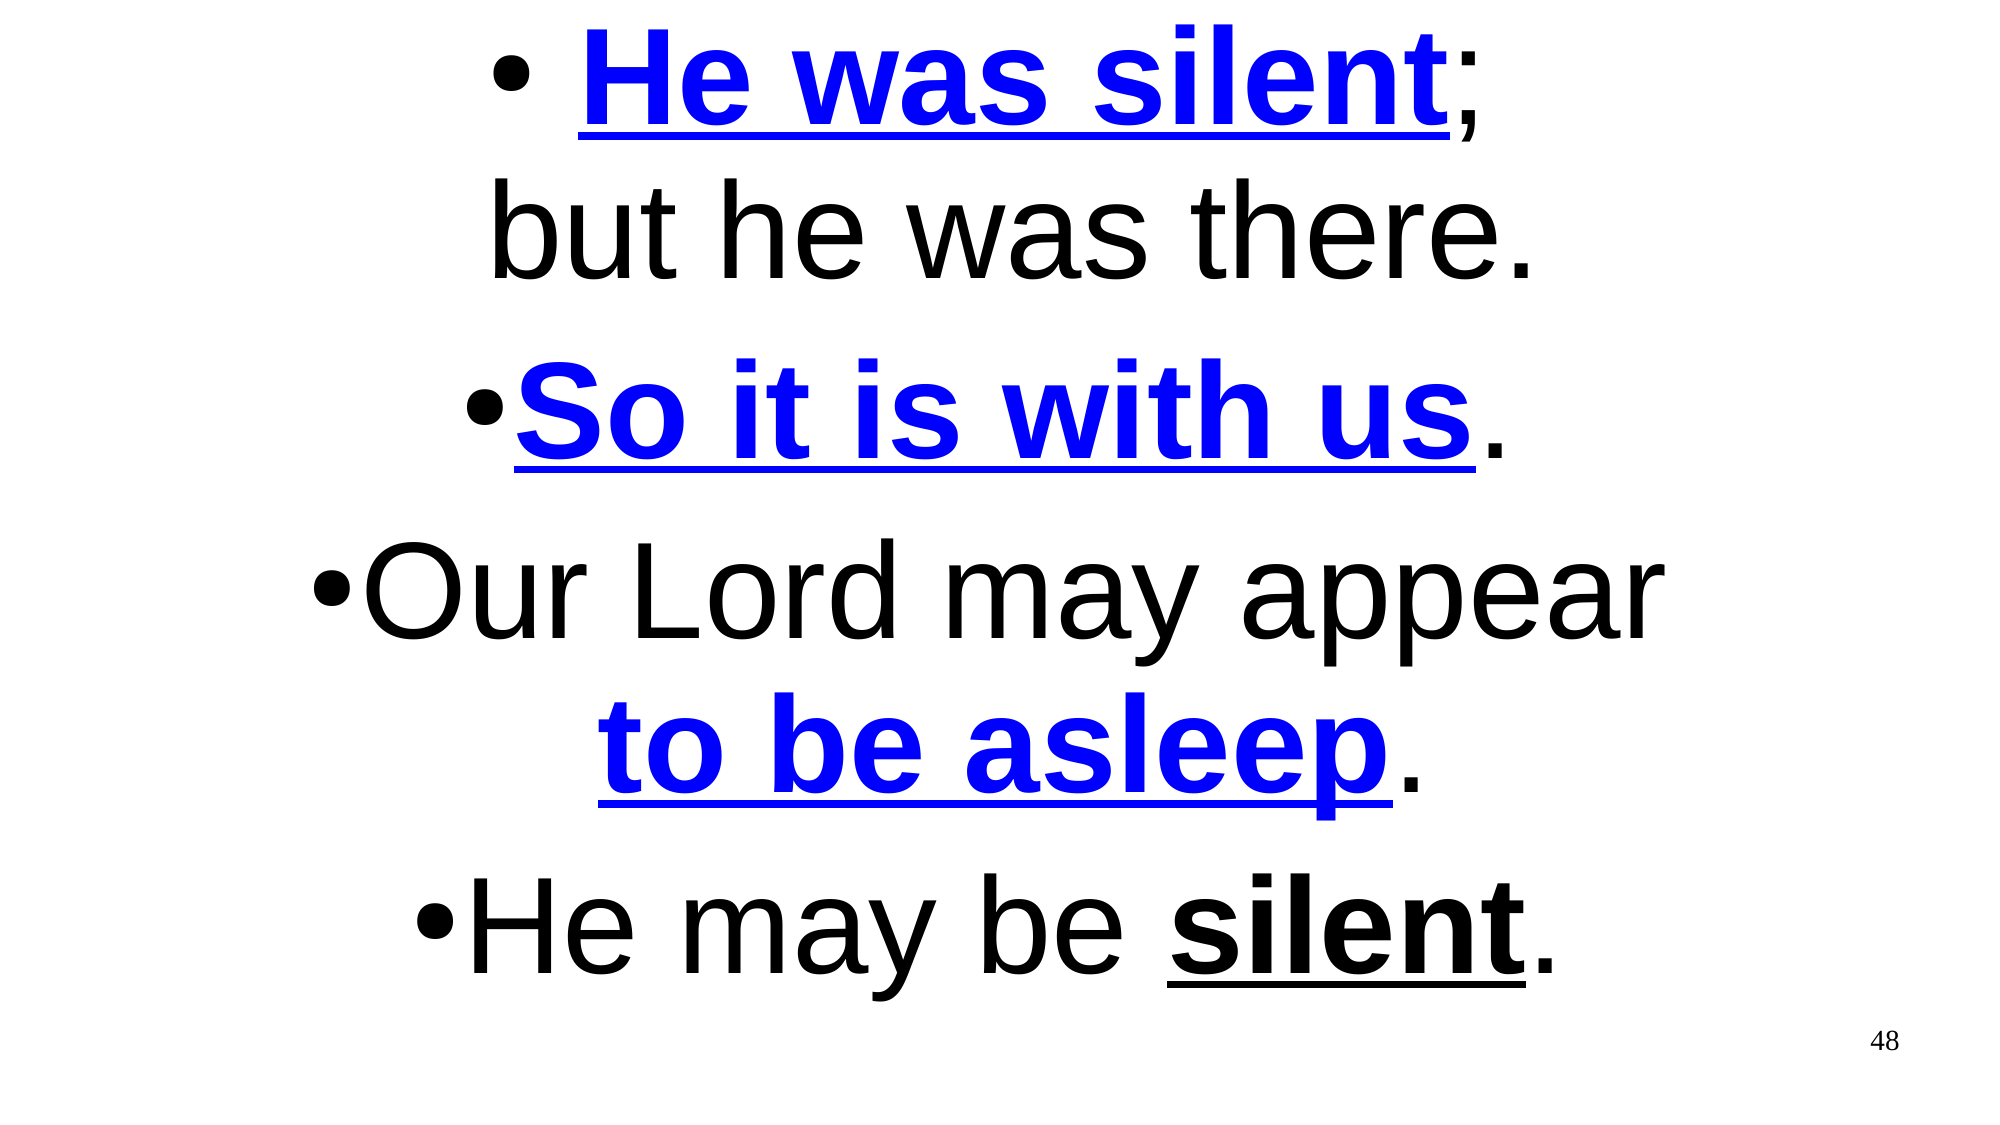

# He was silent; but he was there.
So it is with us.
Our Lord may appear
to be asleep.
He may be silent.
48